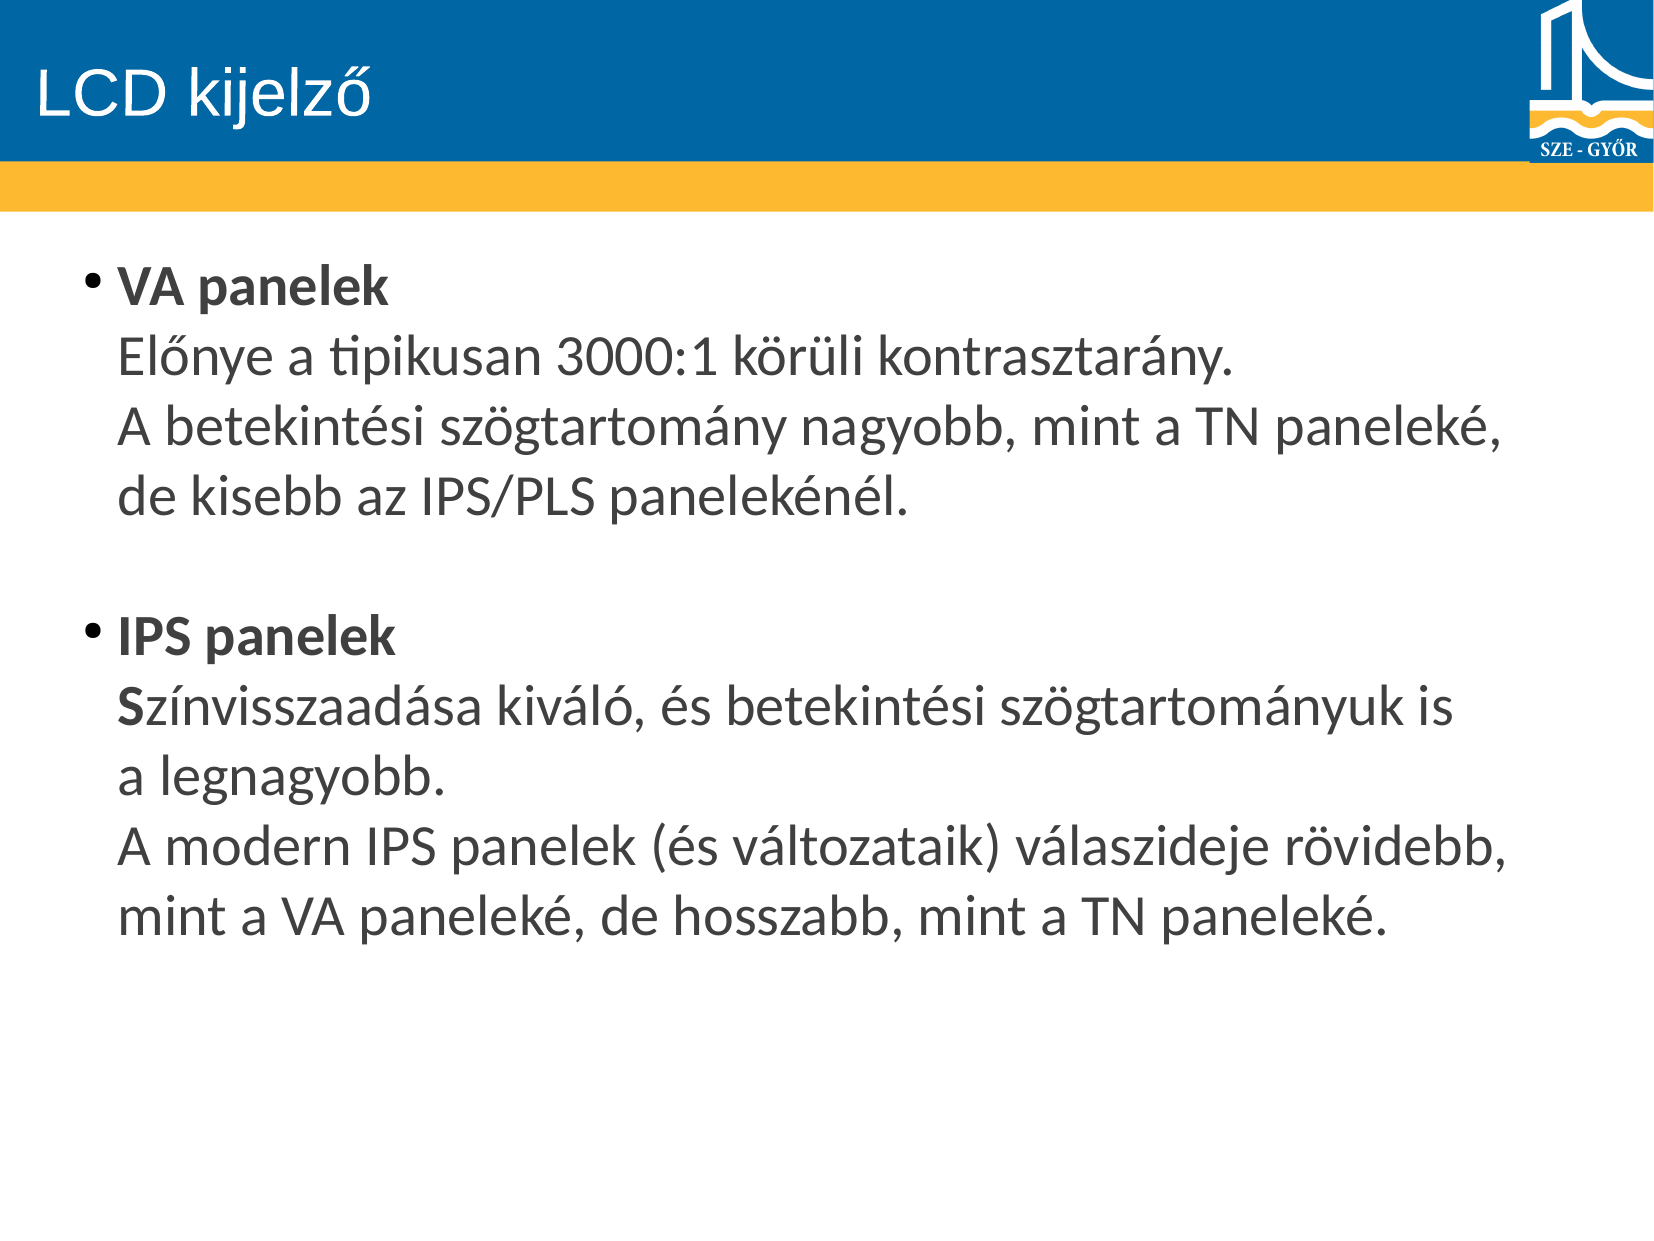

LCD kijelző
VA panelek
Előnye a tipikusan 3000:1 körüli kontrasztarány.
A betekintési szögtartomány nagyobb, mint a TN paneleké, de kisebb az IPS/PLS panelekénél.
IPS panelek
Színvisszaadása kiváló, és betekintési szögtartományuk is
a legnagyobb.
A modern IPS panelek (és változataik) válaszideje rövidebb, mint a VA paneleké, de hosszabb, mint a TN paneleké.